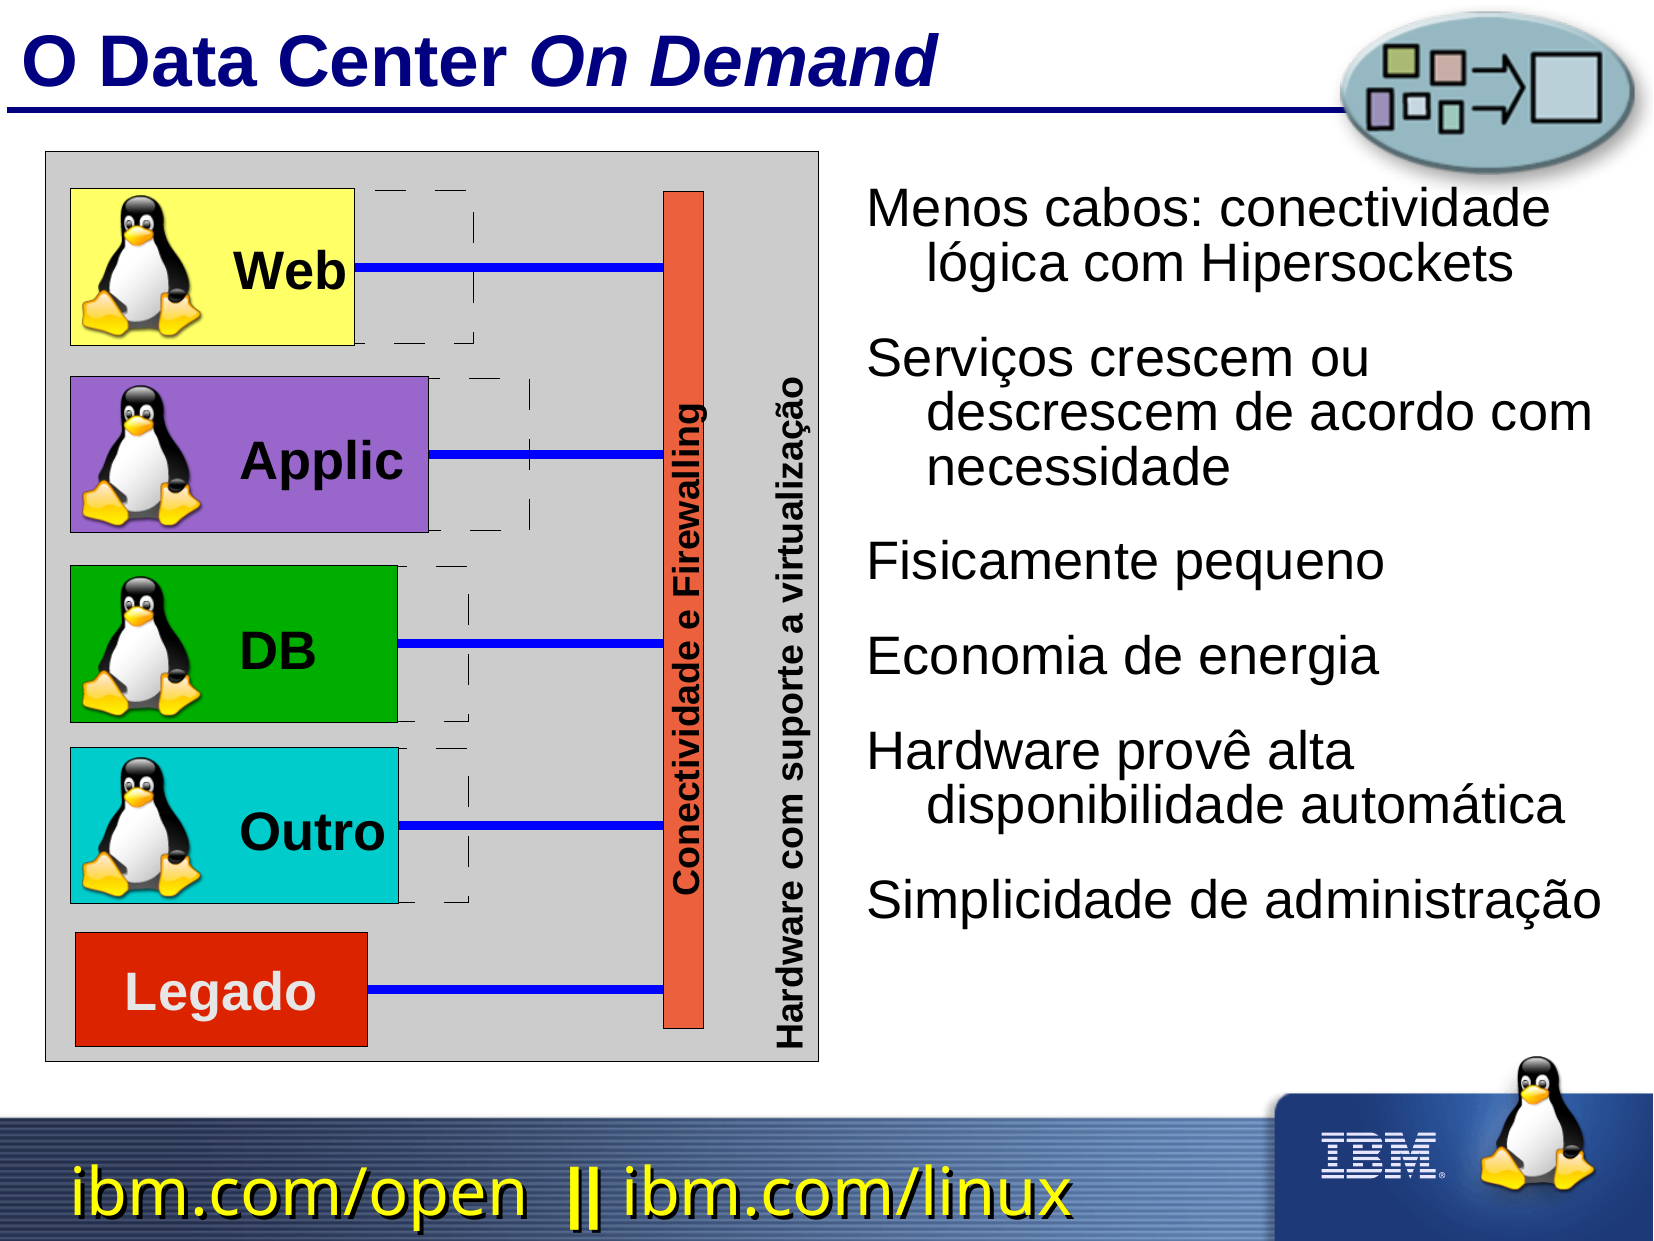

O Data Center On Demand
# Menos cabos: conectividade lógica com Hipersockets
Serviços crescem ou descrescem de acordo com necessidade
Fisicamente pequeno
Economia de energia
Hardware provê alta disponibilidade automática
Simplicidade de administração
Conectividade e Firewalling
Web
Applic
DB
Hardware com suporte a virtualização
Outro
Legado